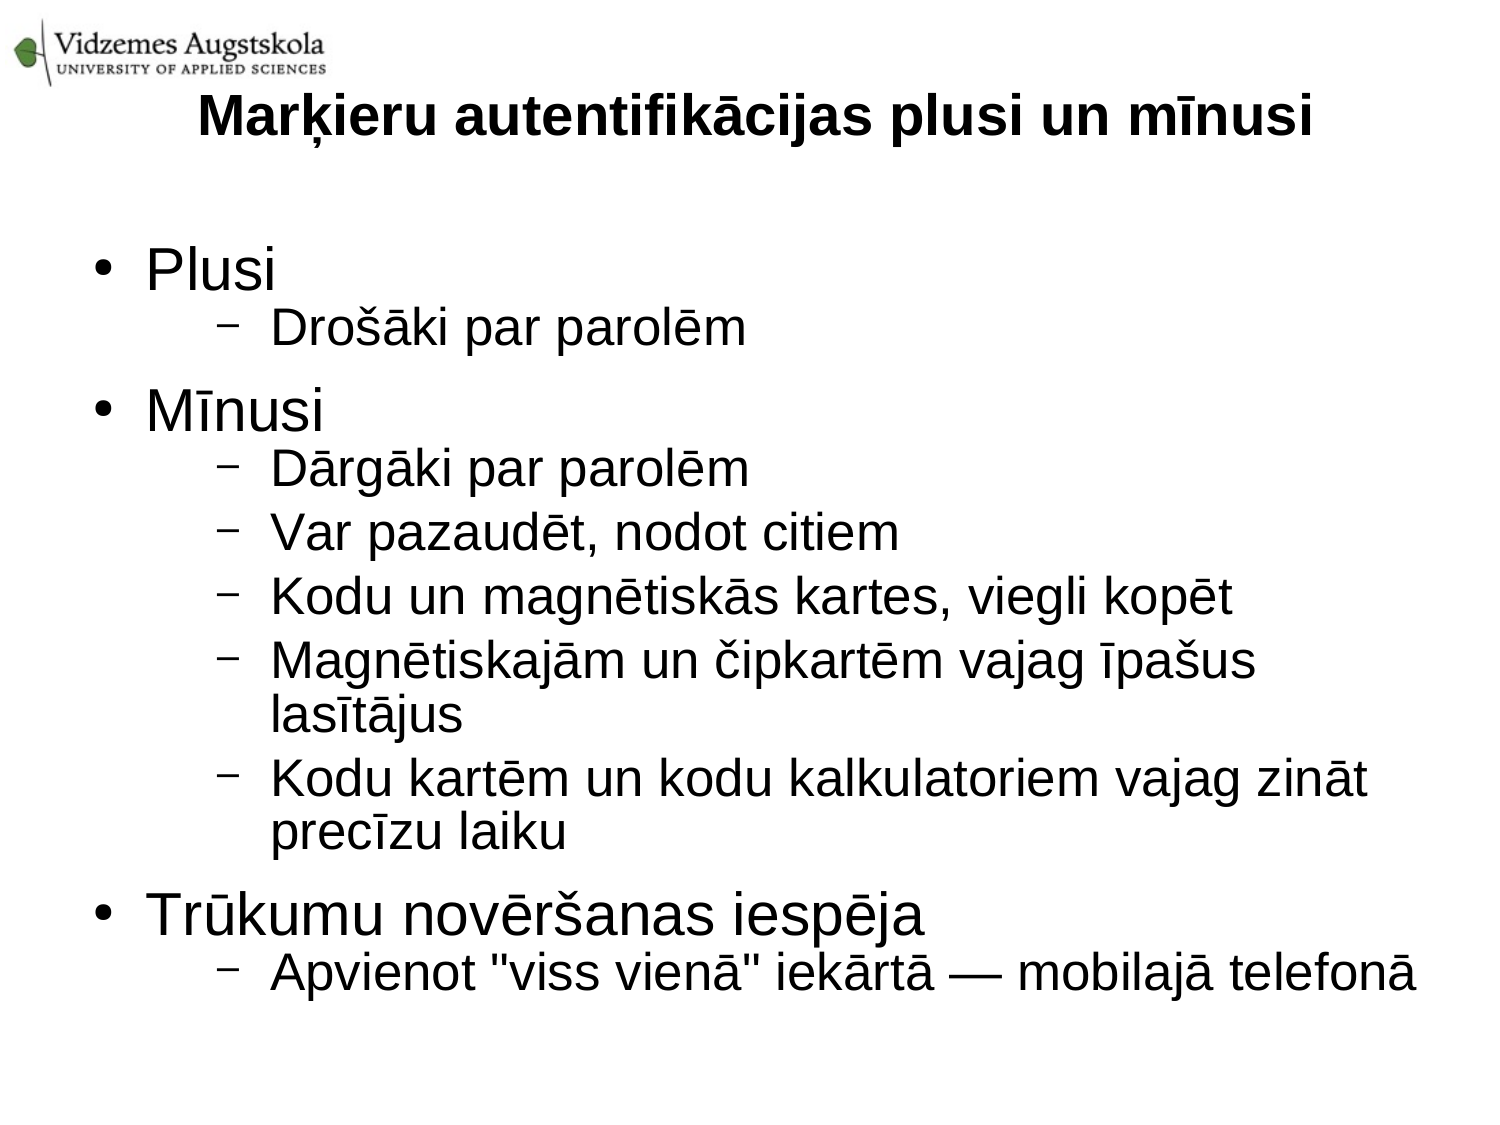

# Marķieru autentifikācijas plusi un mīnusi
Plusi
Drošāki par parolēm
Mīnusi
Dārgāki par parolēm
Var pazaudēt, nodot citiem
Kodu un magnētiskās kartes, viegli kopēt
Magnētiskajām un čipkartēm vajag īpašus lasītājus
Kodu kartēm un kodu kalkulatoriem vajag zināt precīzu laiku
Trūkumu novēršanas iespēja
Apvienot "viss vienā" iekārtā — mobilajā telefonā